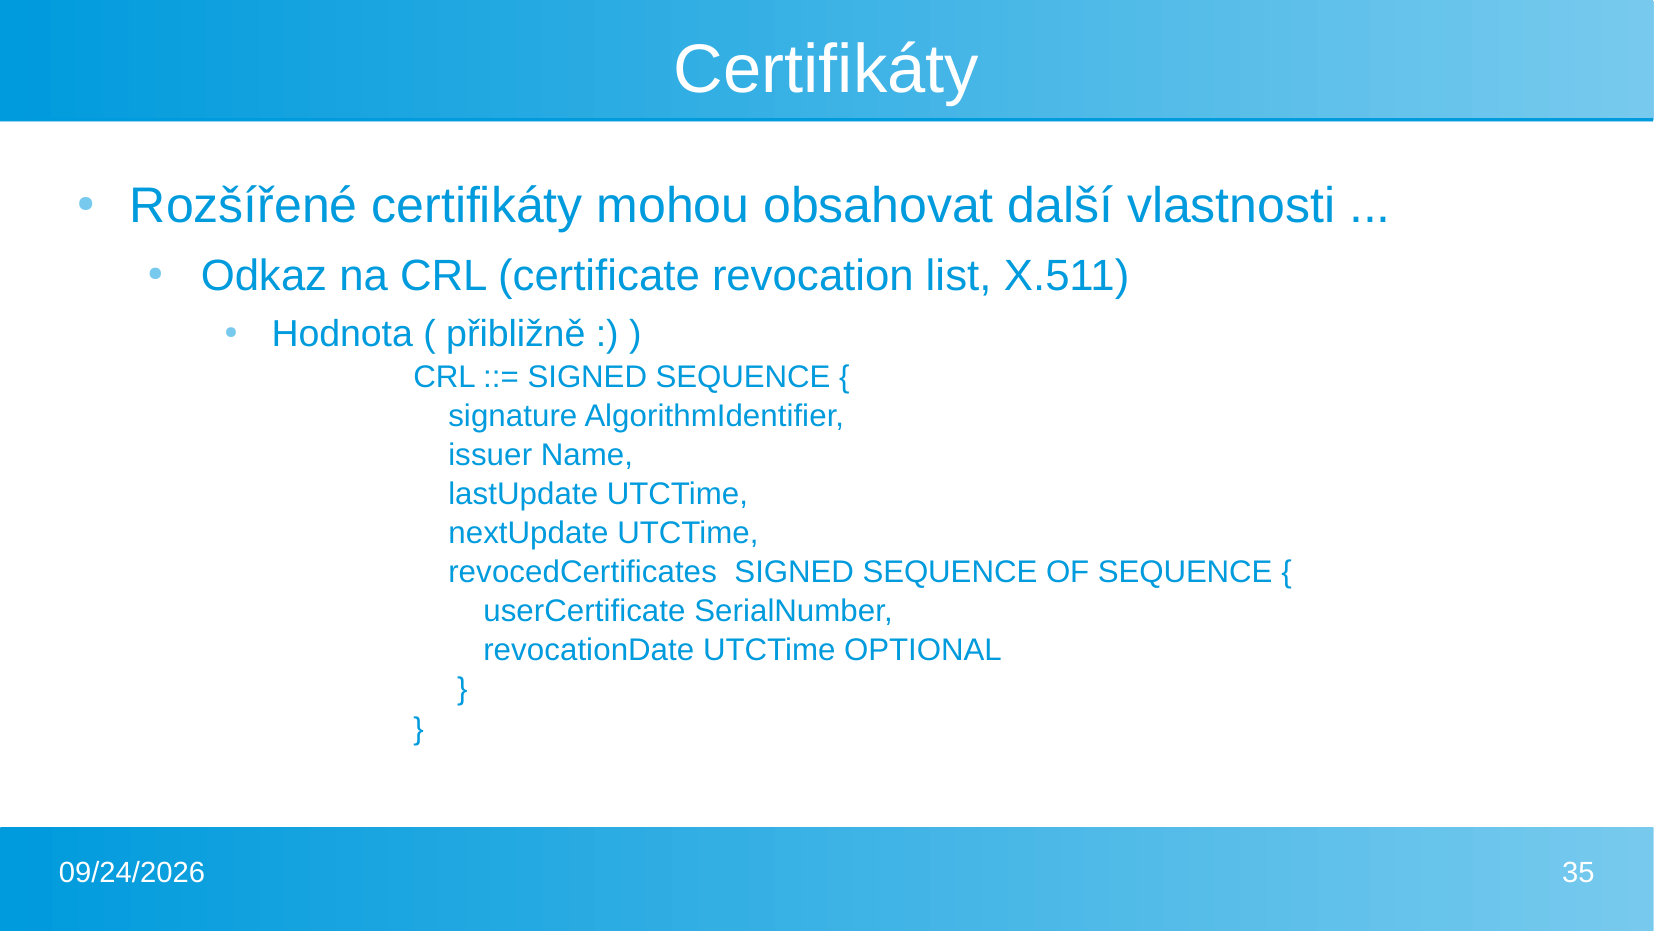

# Certifikáty
Rozšířené certifikáty mohou obsahovat další vlastnosti ...
Odkaz na CRL (certificate revocation list, X.511)
Hodnota ( přibližně :) )
CRL ::= SIGNED SEQUENCE {
 signature AlgorithmIdentifier,
 issuer Name,
 lastUpdate UTCTime,
 nextUpdate UTCTime,
 revocedCertificates SIGNED SEQUENCE OF SEQUENCE {
 userCertificate SerialNumber,
 revocationDate UTCTime OPTIONAL
 }
}
35